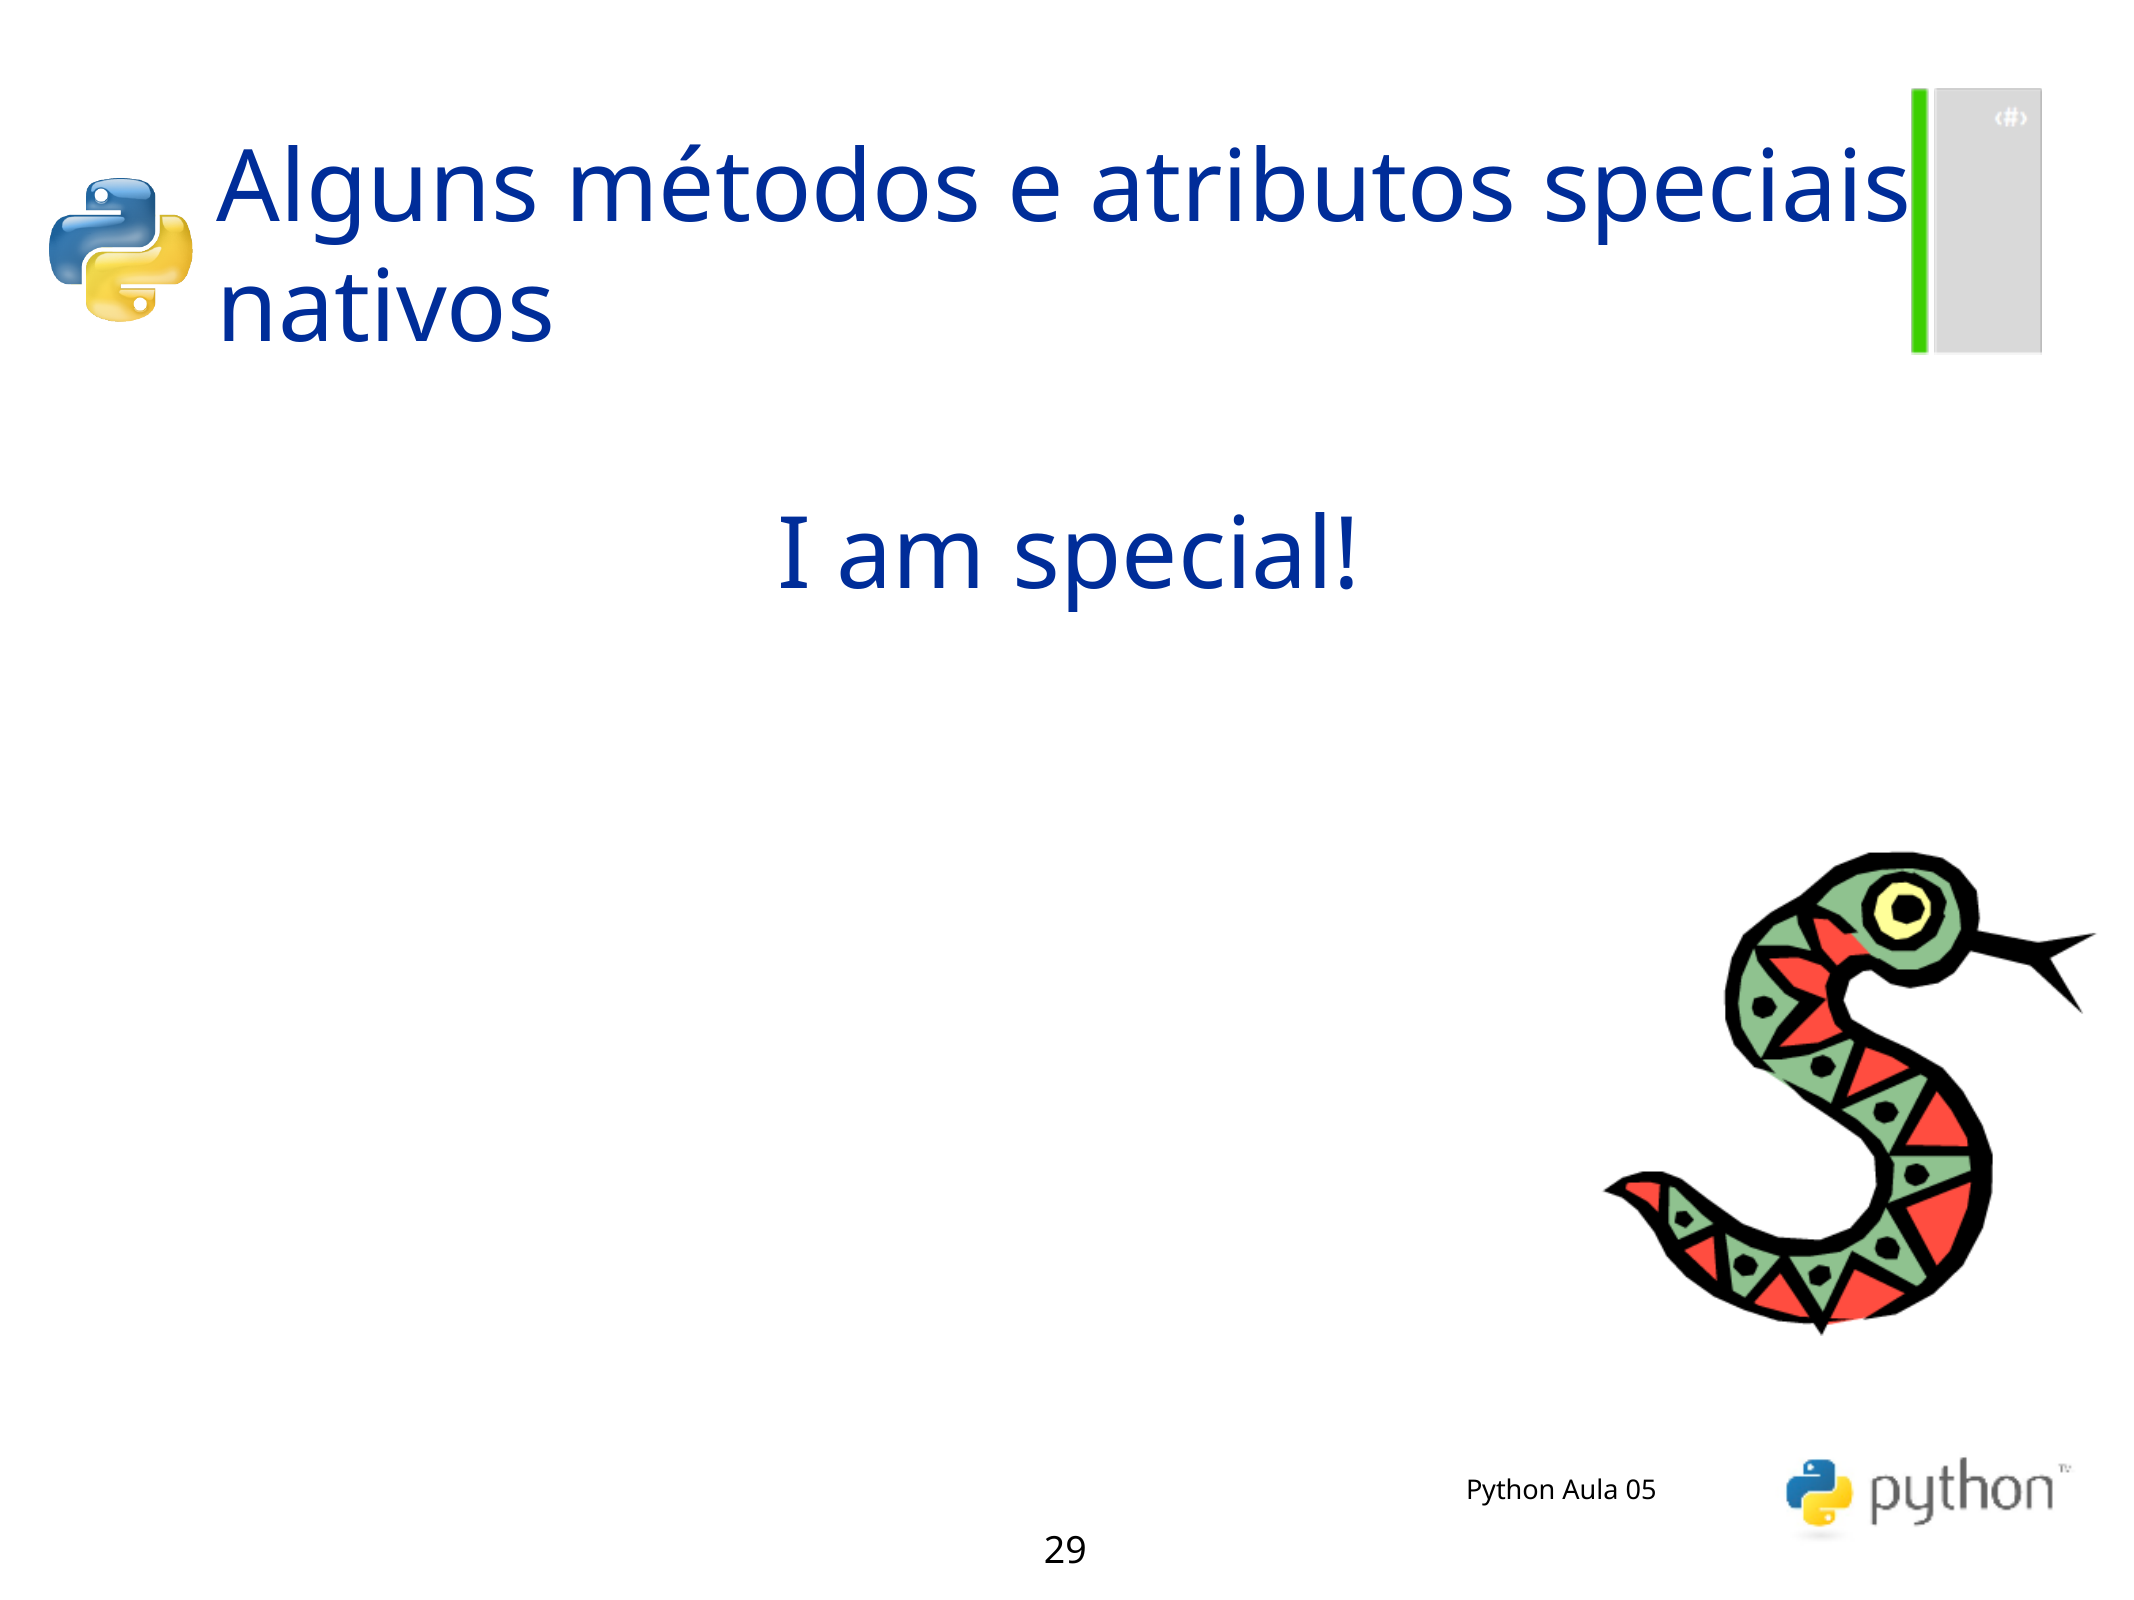

# Alguns métodos e atributos speciais nativos
I am special!
Python Aula 05